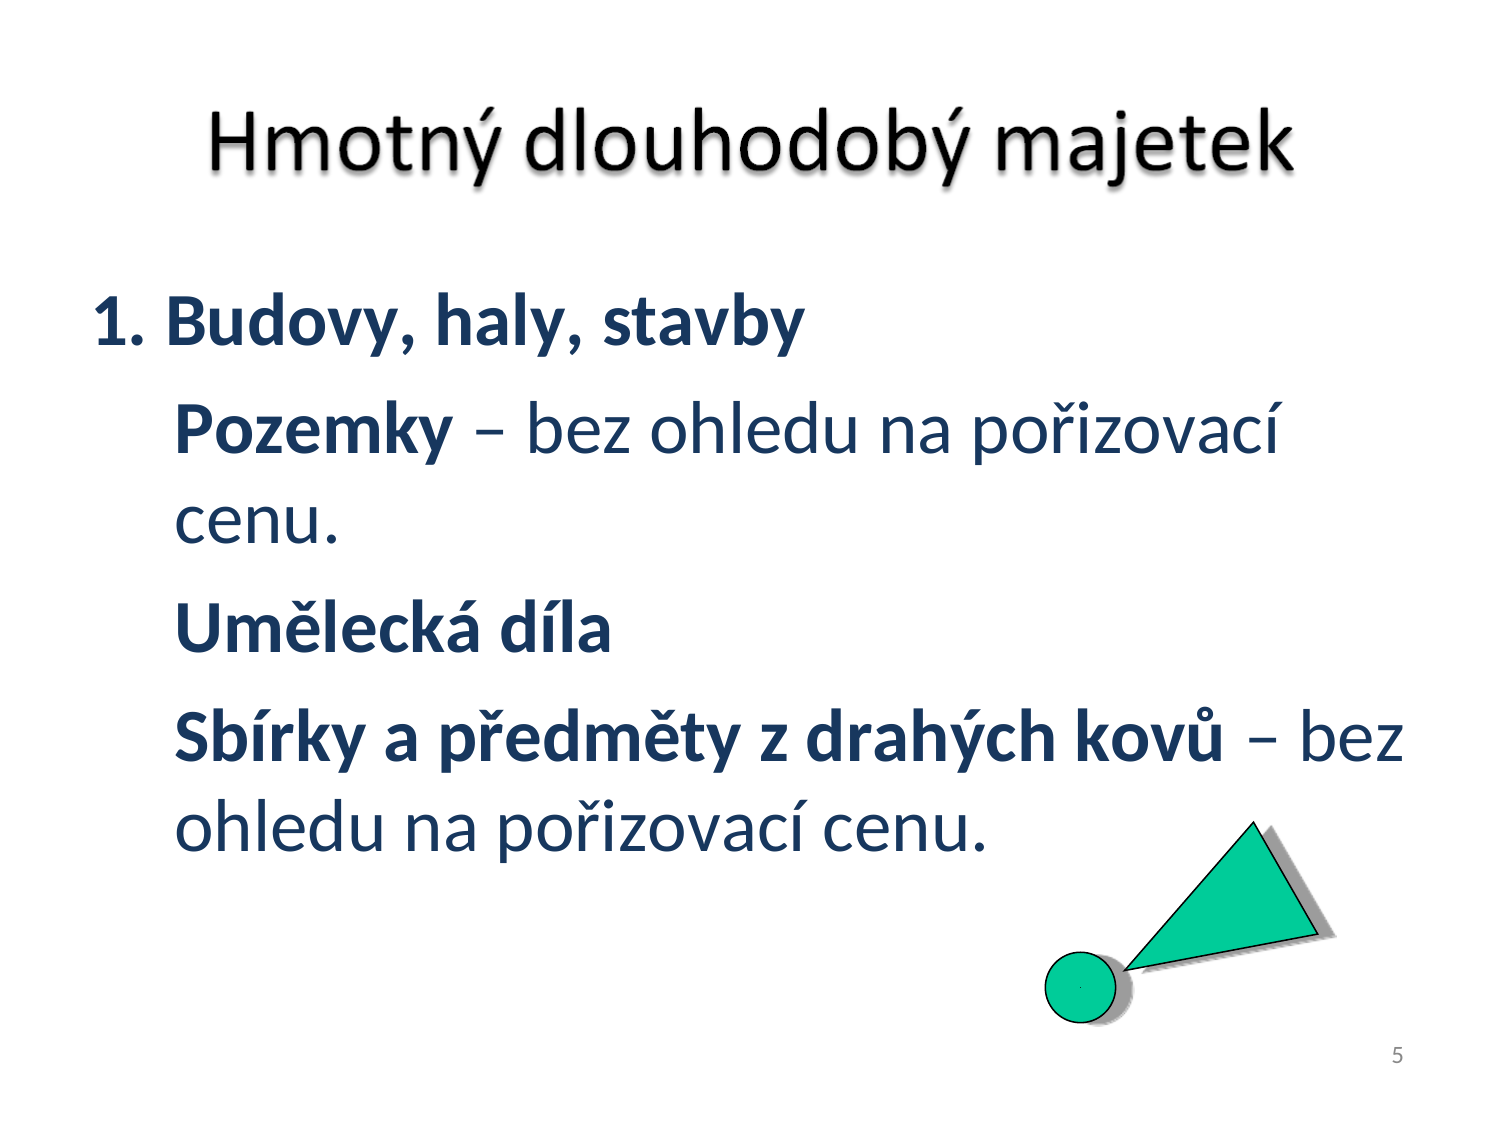

# 1. Budovy, haly, stavby
	Pozemky – bez ohledu na pořizovací cenu.
	Umělecká díla
	Sbírky a předměty z drahých kovů – bez ohledu na pořizovací cenu.